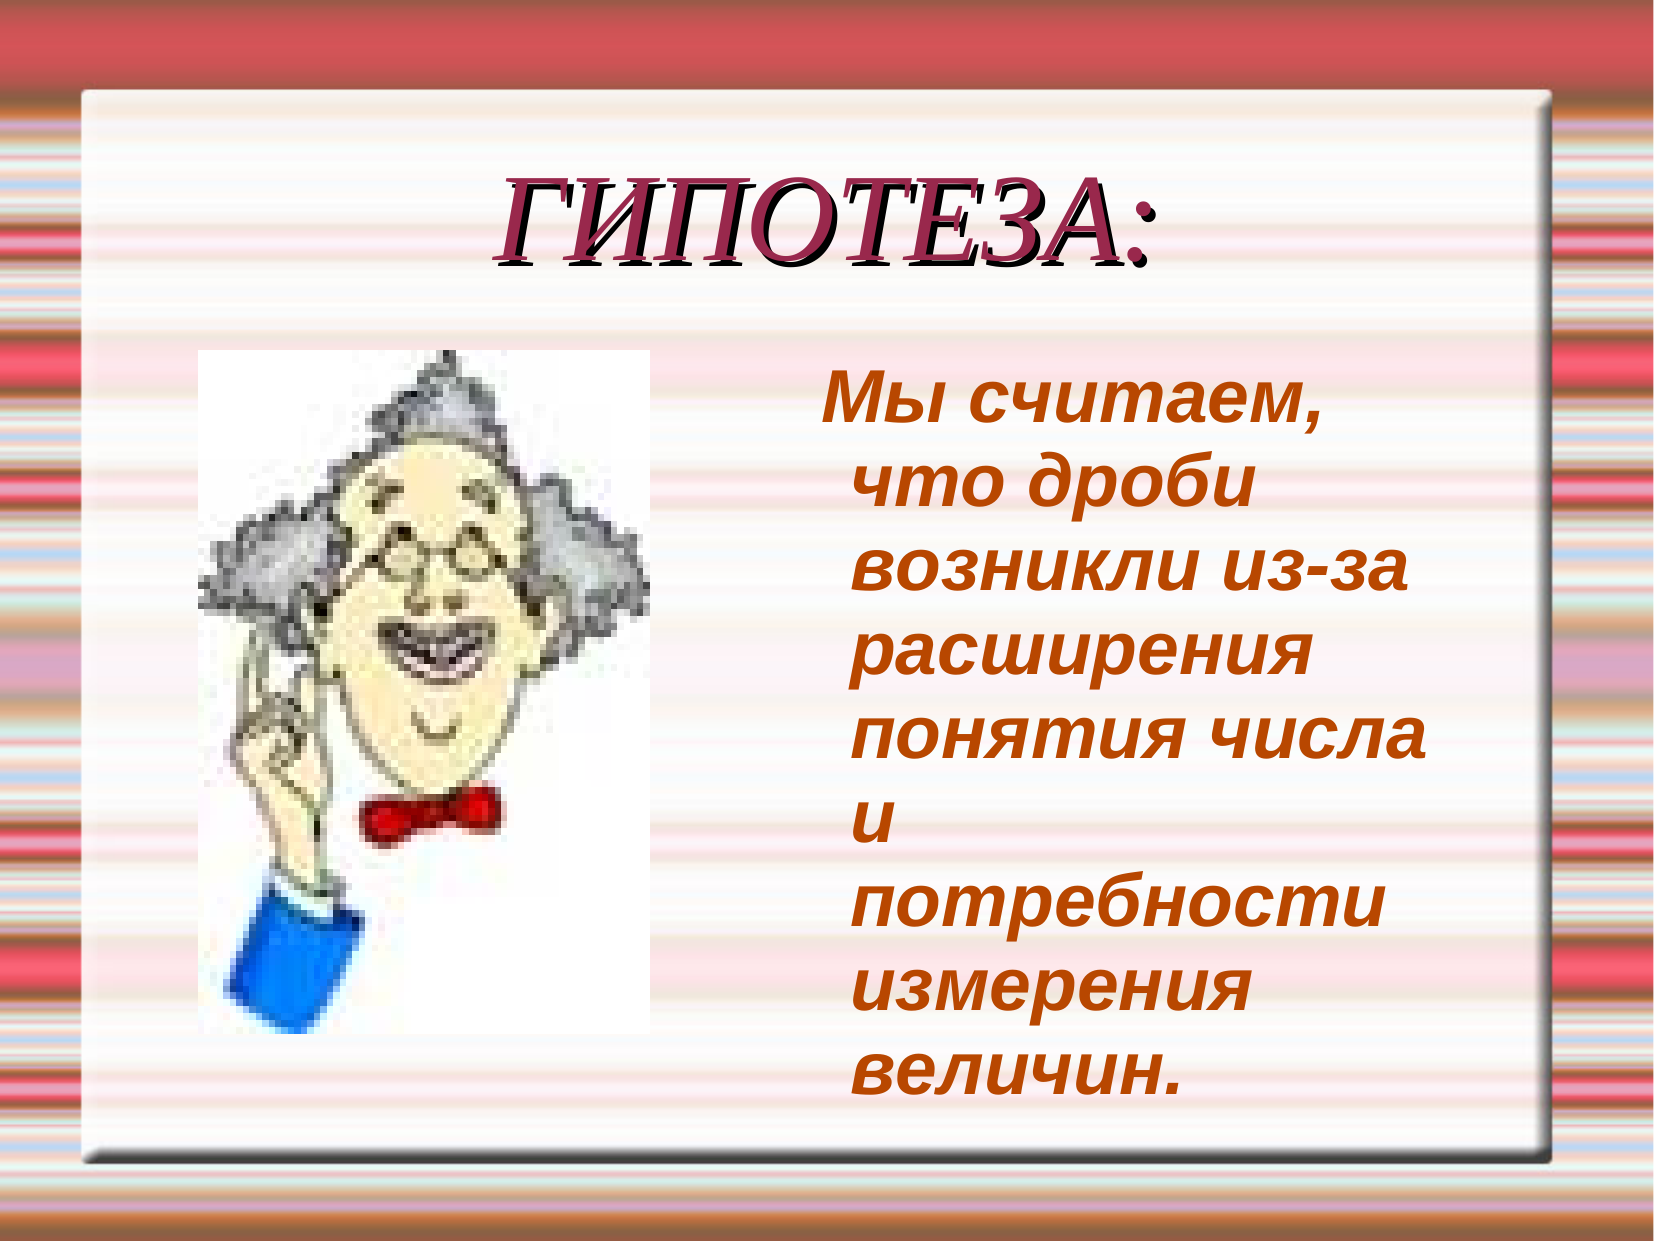

# ГИПОТЕЗА:
 Мы считаем, что дроби возникли из-за расширения понятия числа и потребности измерения величин.